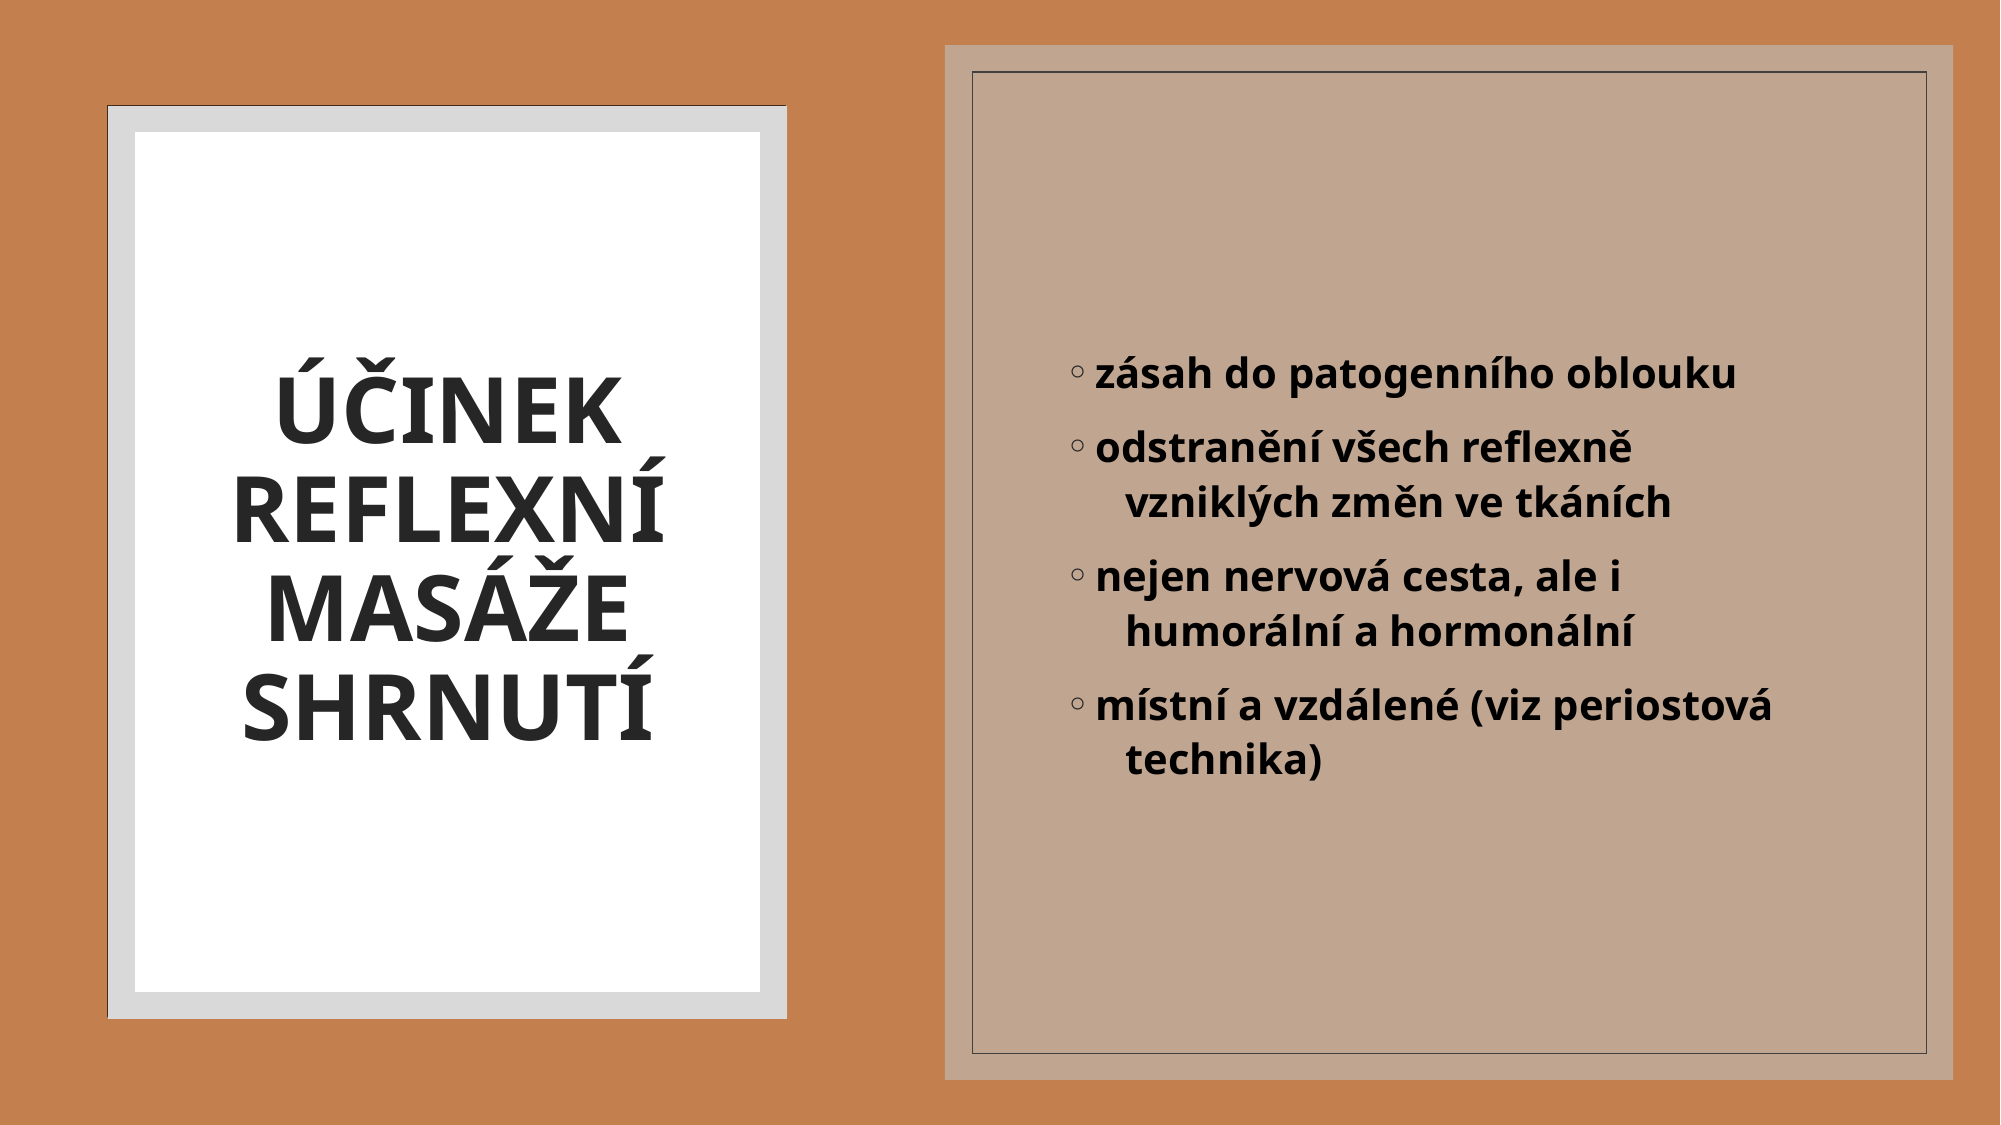

zásah do patogenního oblouku
odstranění všech reflexně vzniklých změn ve tkáních
nejen nervová cesta, ale i humorální a hormonální
místní a vzdálené (viz periostová technika)
# ÚČINEK REFLEXNÍ MASÁŽE SHRNUTÍ